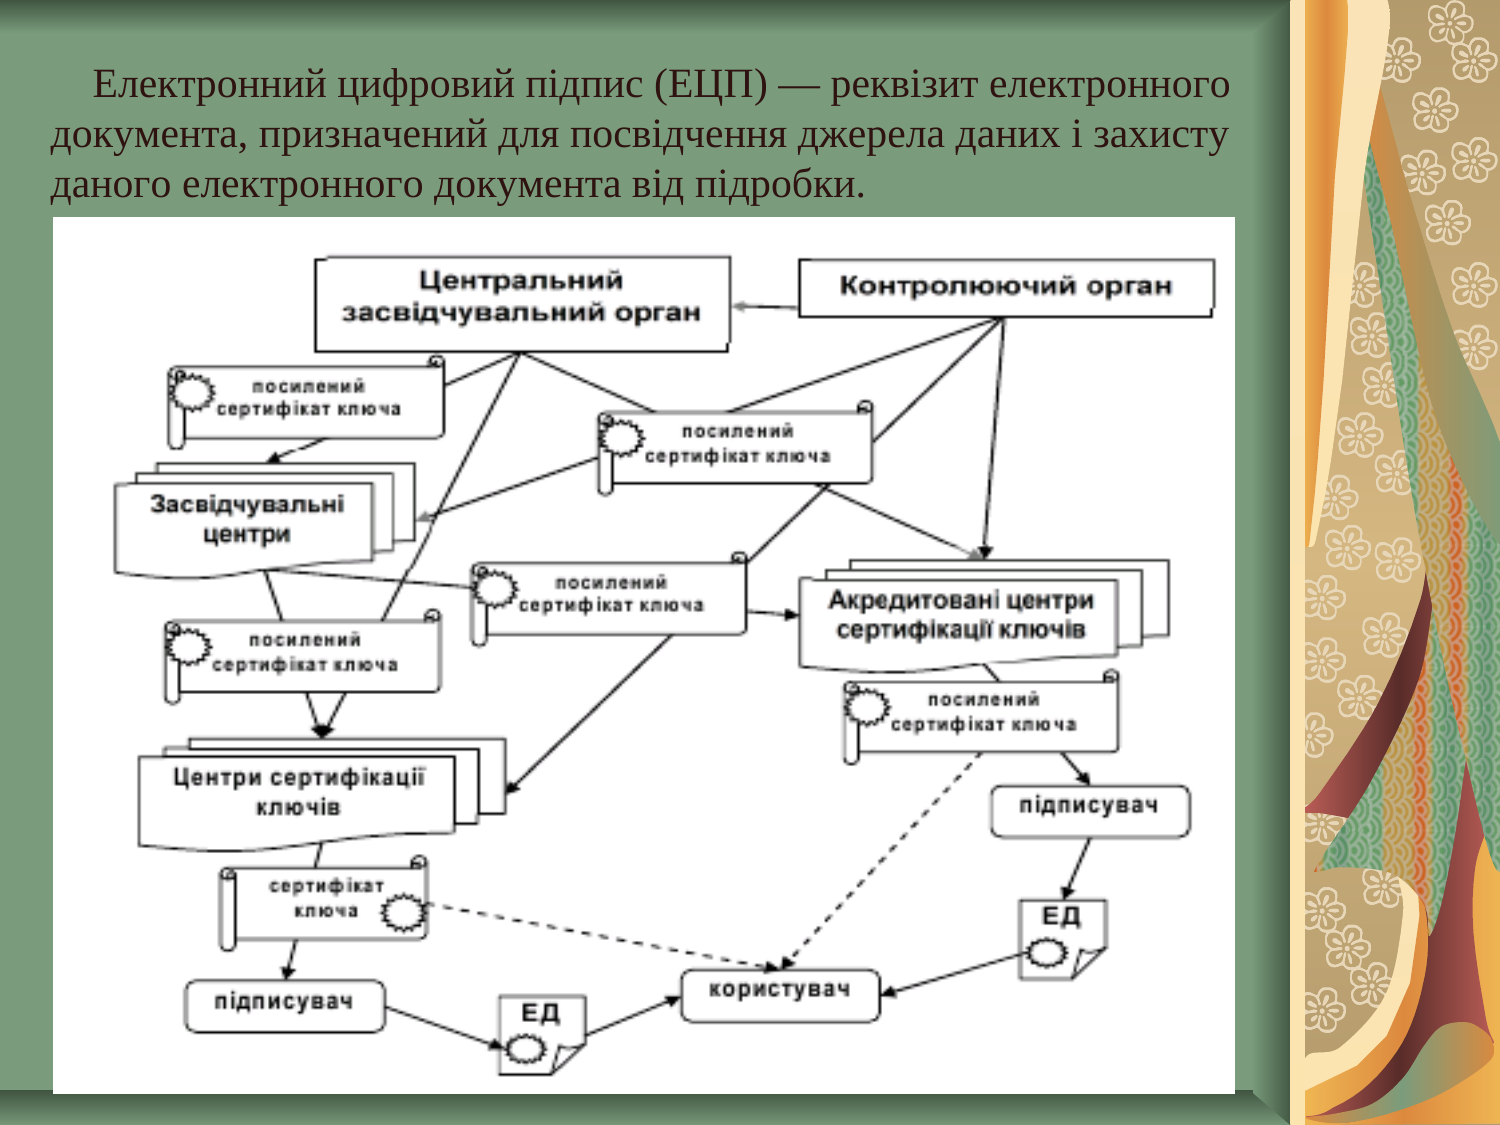

# Електронний цифровий підпис (ЕЦП) — реквізит електронного документа, призначений для посвідчення джерела даних і захисту даного електронного документа від підробки.